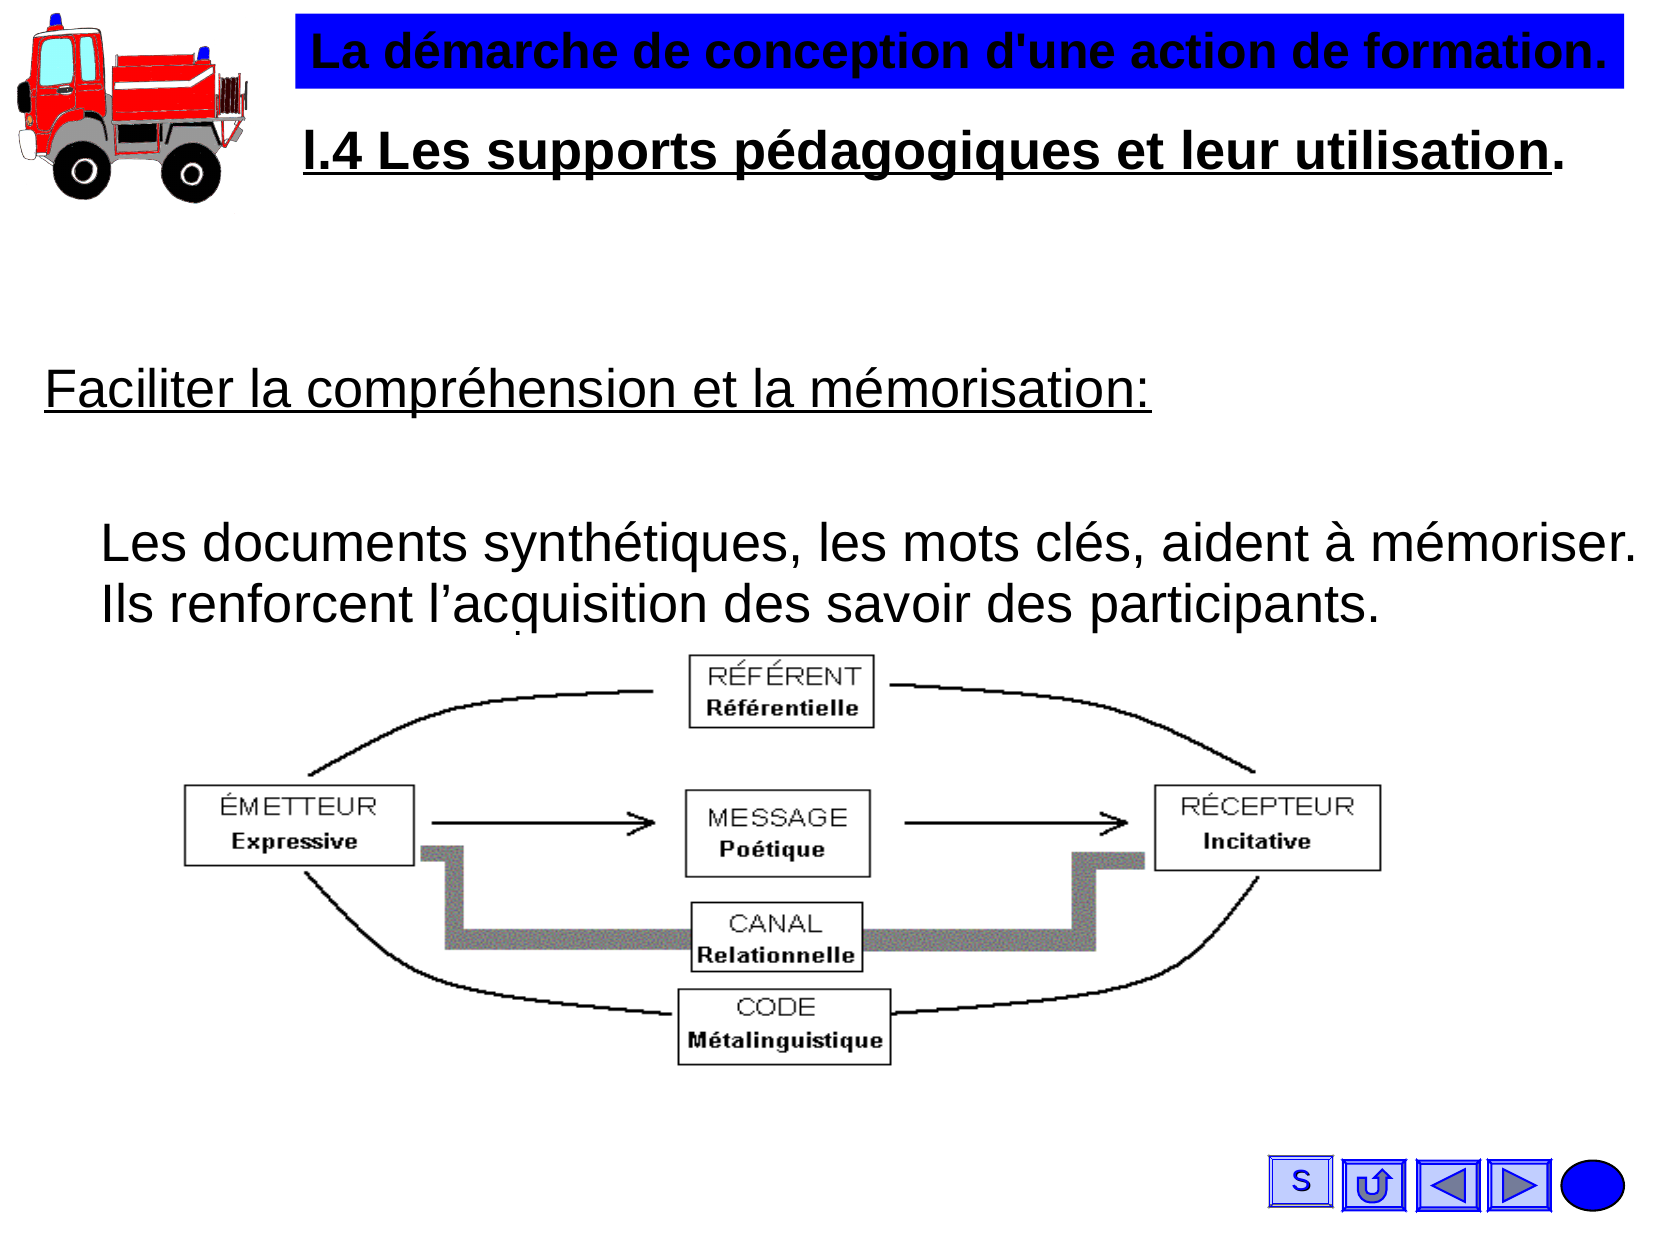

La démarche de conception d'une action de formation.
l.4 Les supports pédagogiques et leur utilisation.
Faciliter la compréhension et la mémorisation:
	Les documents synthétiques, les mots clés, aident à mémoriser. Ils renforcent l’acquisition des savoir des participants.
#
.